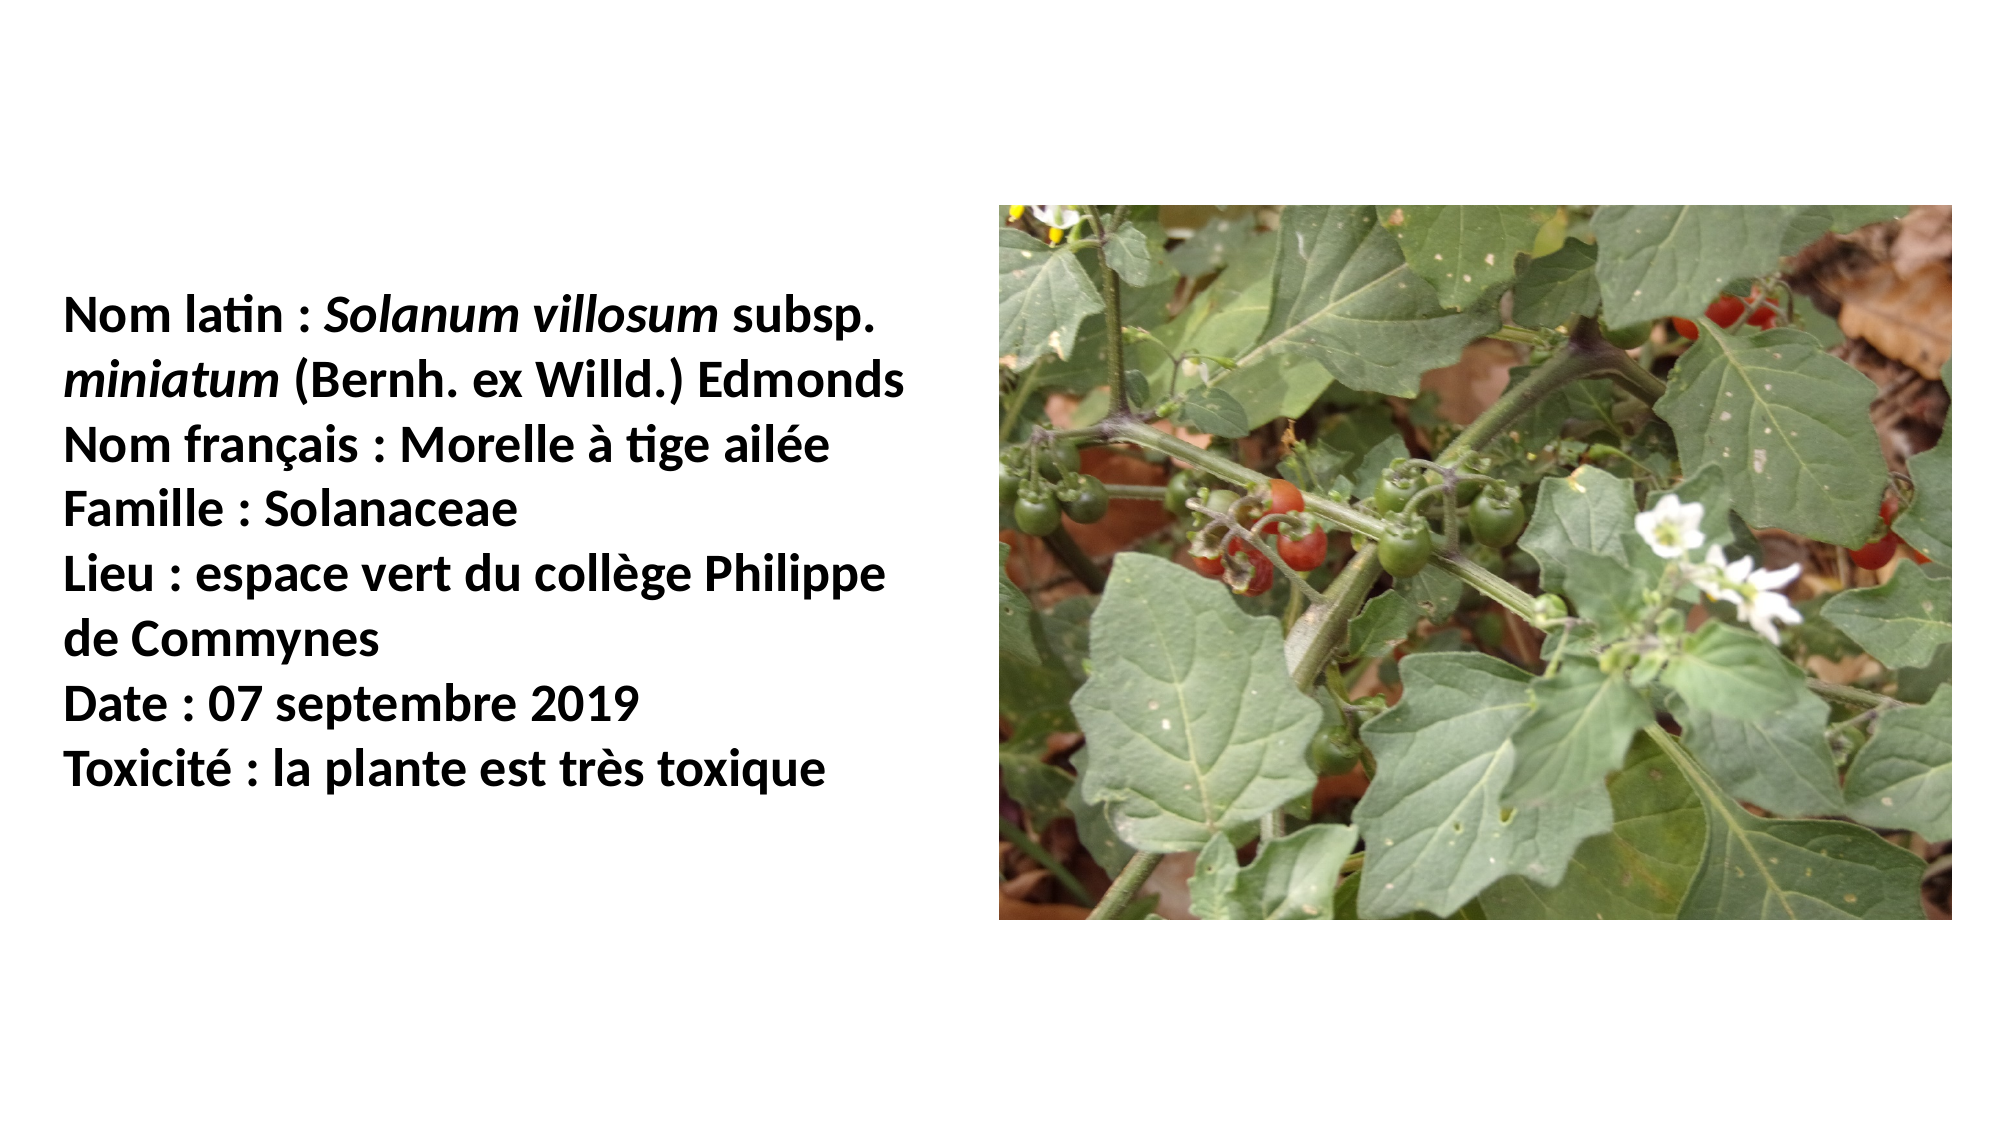

Nom latin : Solanum villosum subsp. miniatum (Bernh. ex Willd.) Edmonds
Nom français : Morelle à tige ailée
Famille : Solanaceae
Lieu : espace vert du collège Philippe de Commynes
Date : 07 septembre 2019
Toxicité : la plante est très toxique